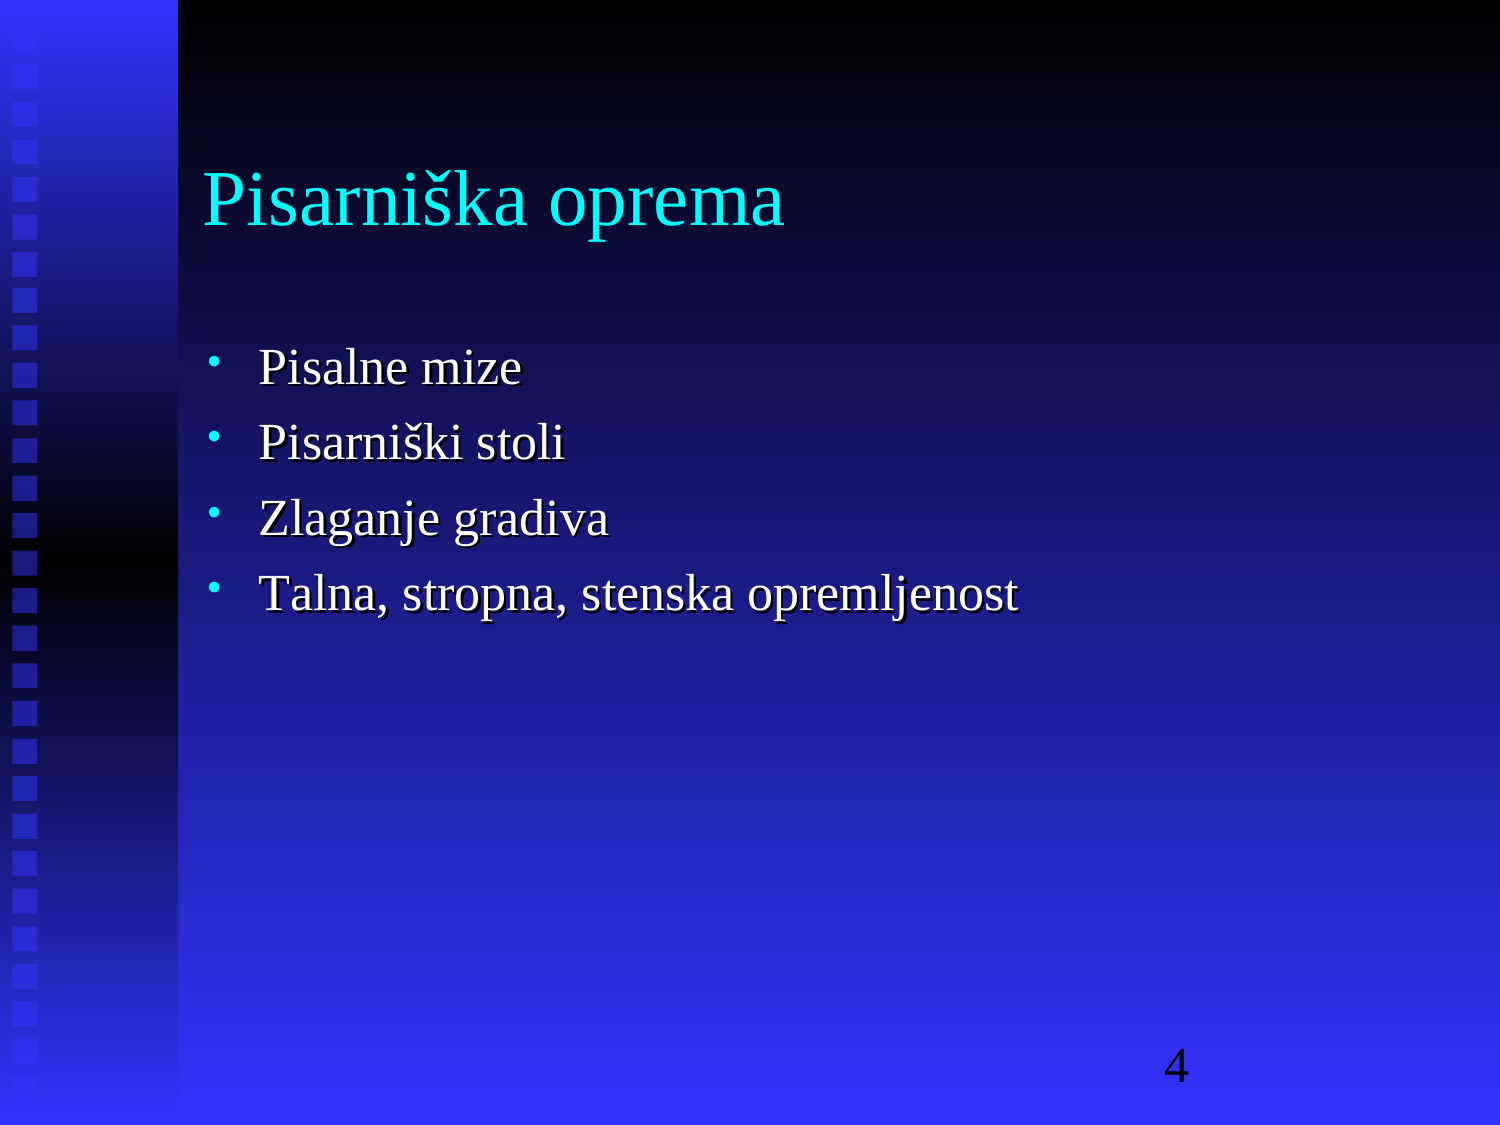

Pisarniška oprema
# Pisalne mize
Pisarniški stoli
Zlaganje gradiva
Talna, stropna, stenska opremljenost
4